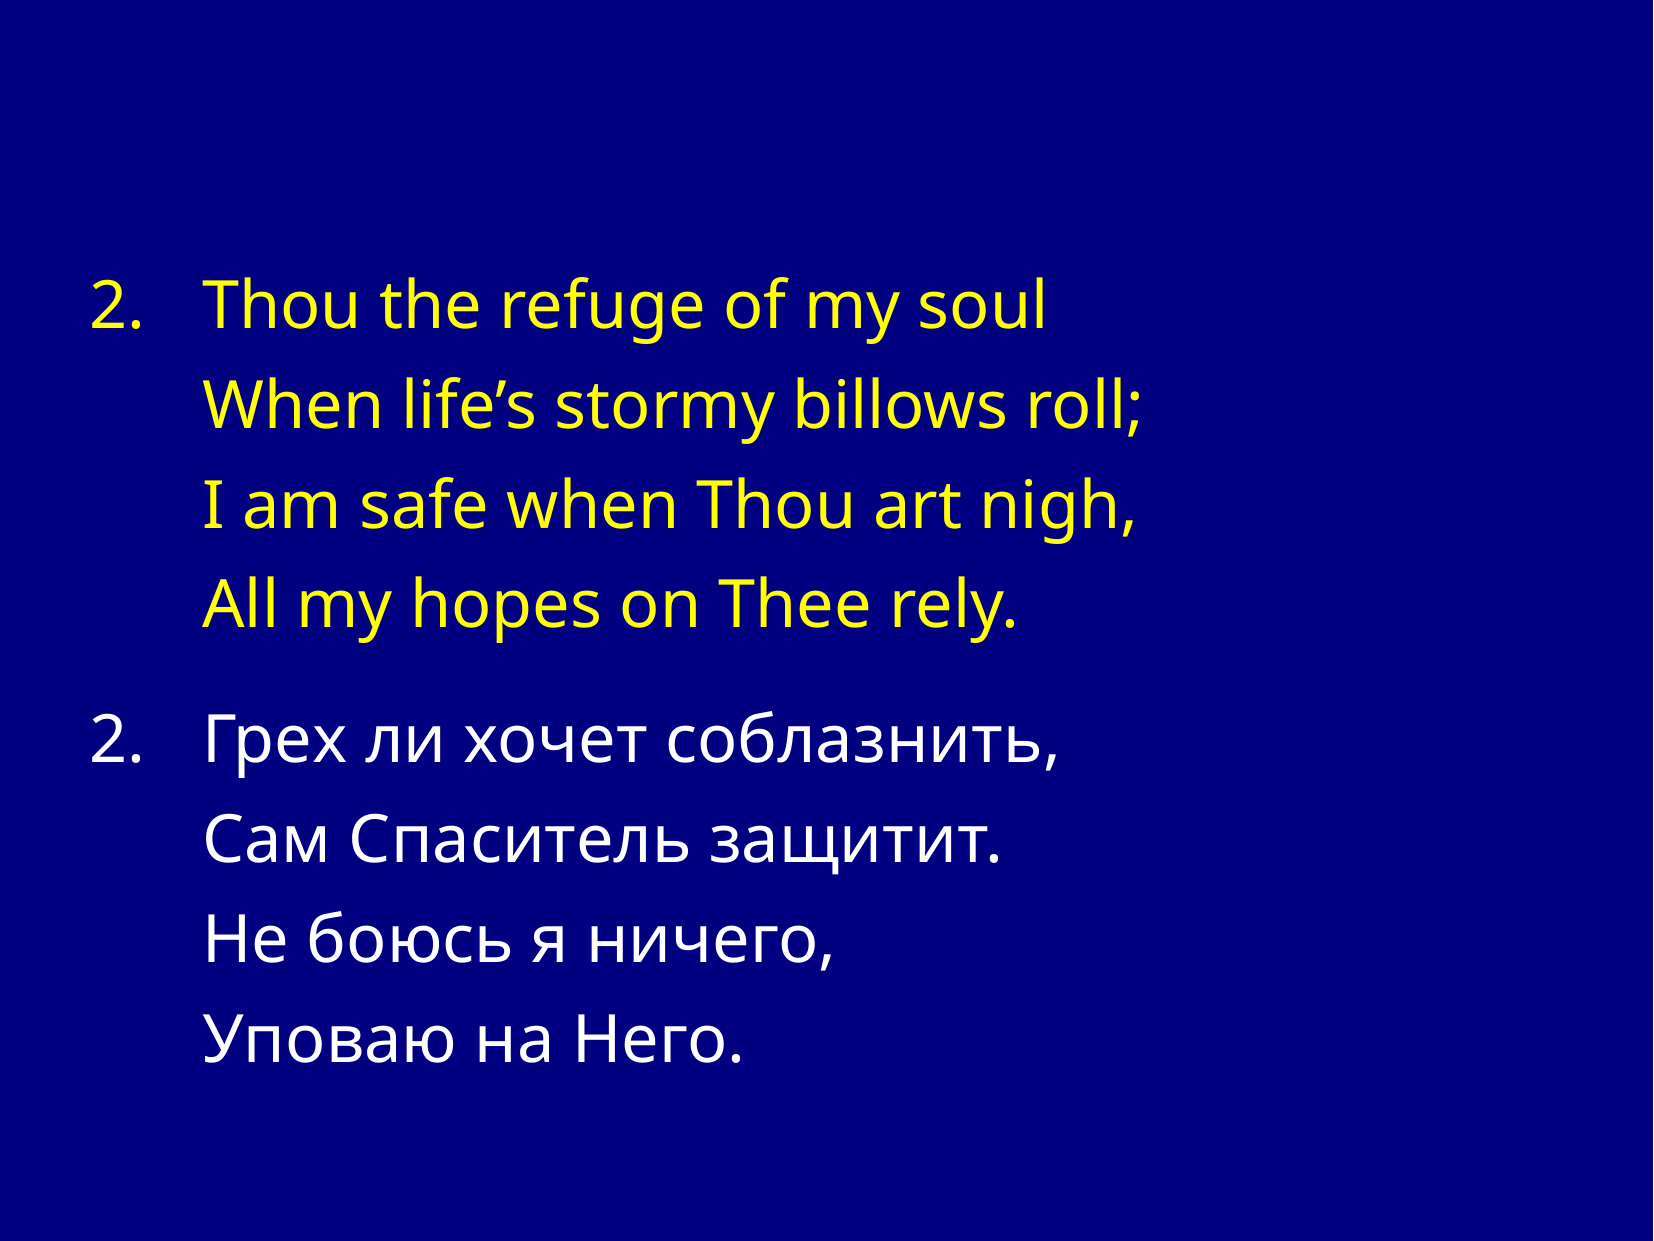

2.	Thou the refuge of my soul
	When life’s stormy billows roll;
	I am safe when Thou art nigh,
	All my hopes on Thee rely.
2.	Грех ли хочет соблазнить,
	Сам Спаситель защитит.
	Не боюсь я ничего,
	Уповаю на Него.